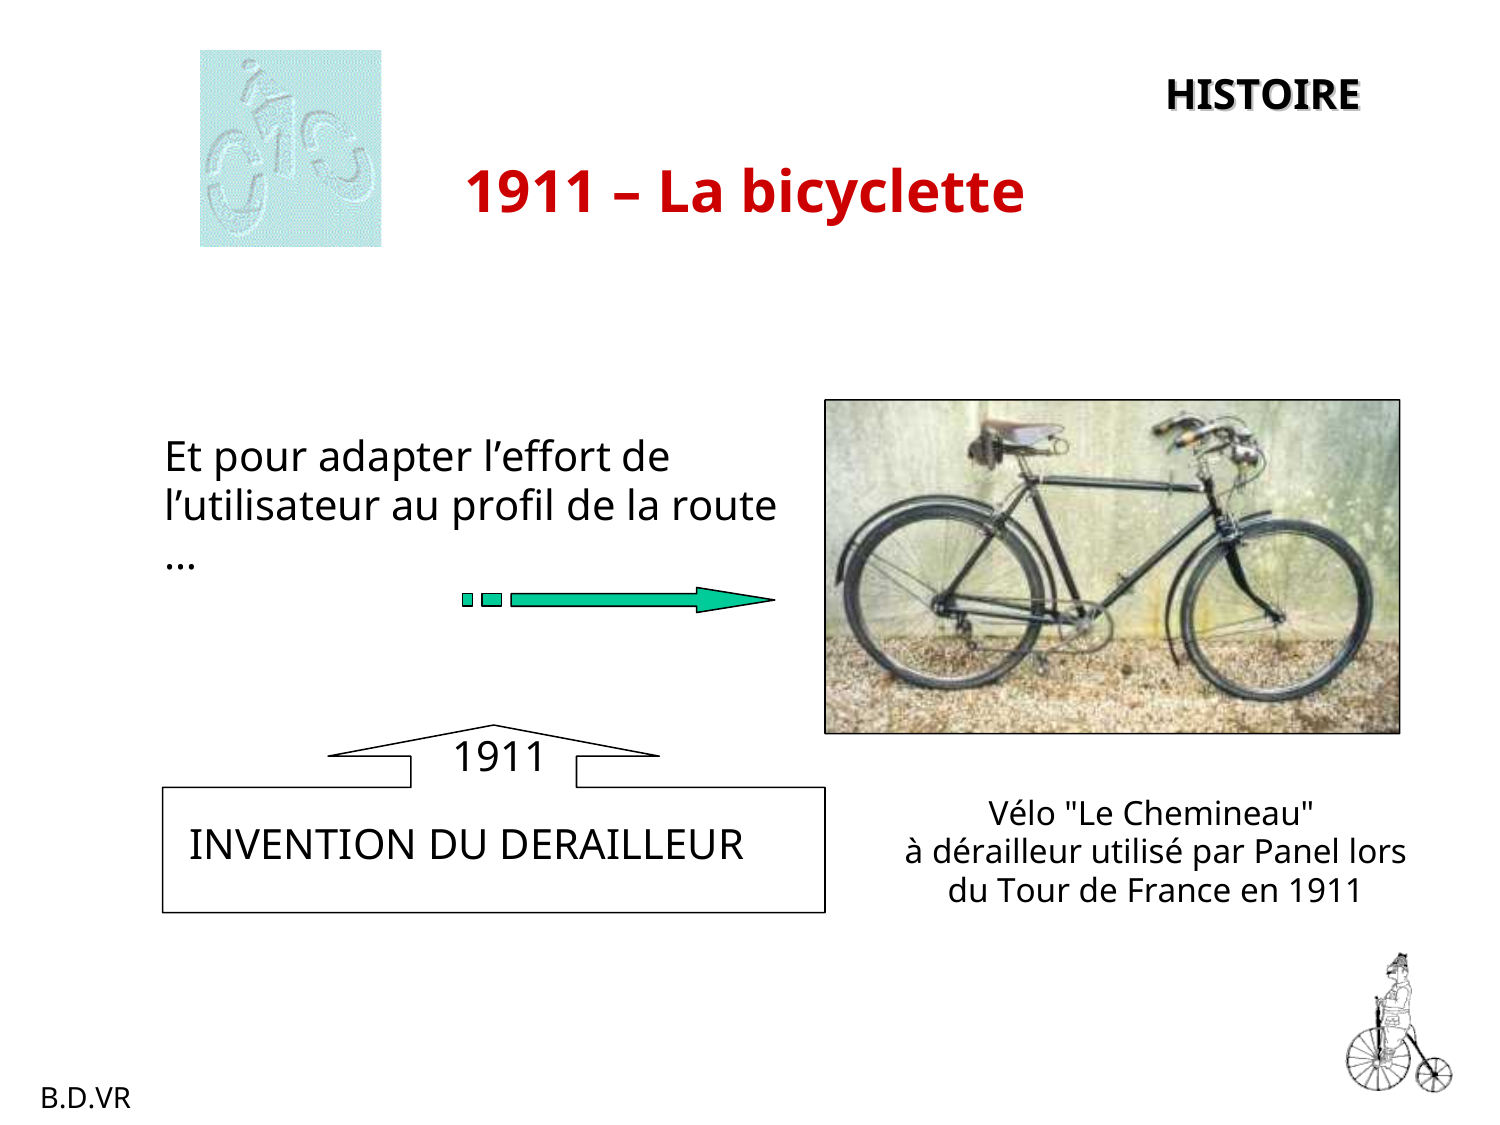

HISTOIRE
1911 – La bicyclette
#
Et pour adapter l’effort de l’utilisateur au profil de la route …
1911
Vélo "Le Chemineau"
à dérailleur utilisé par Panel lors du Tour de France en 1911
INVENTION DU DERAILLEUR
B.D.VR